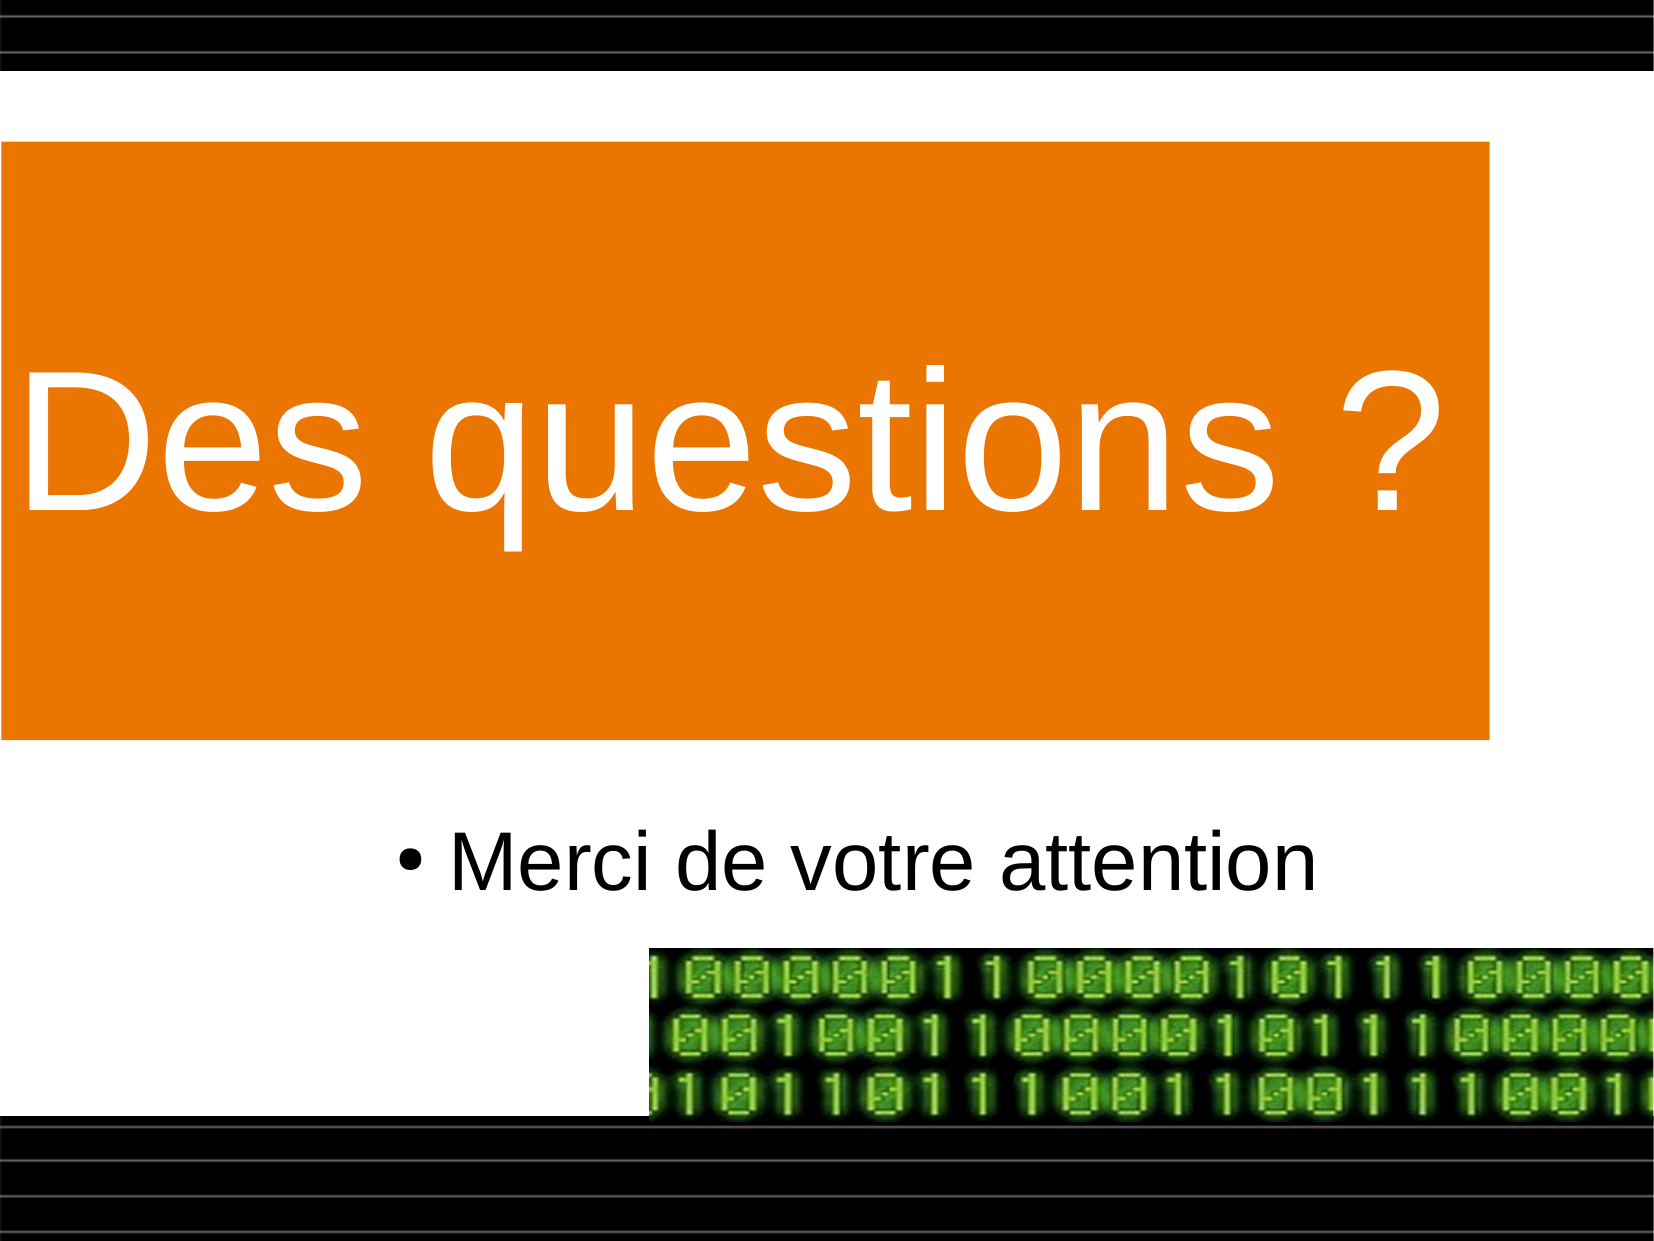

# Des questions ?
Merci de votre attention